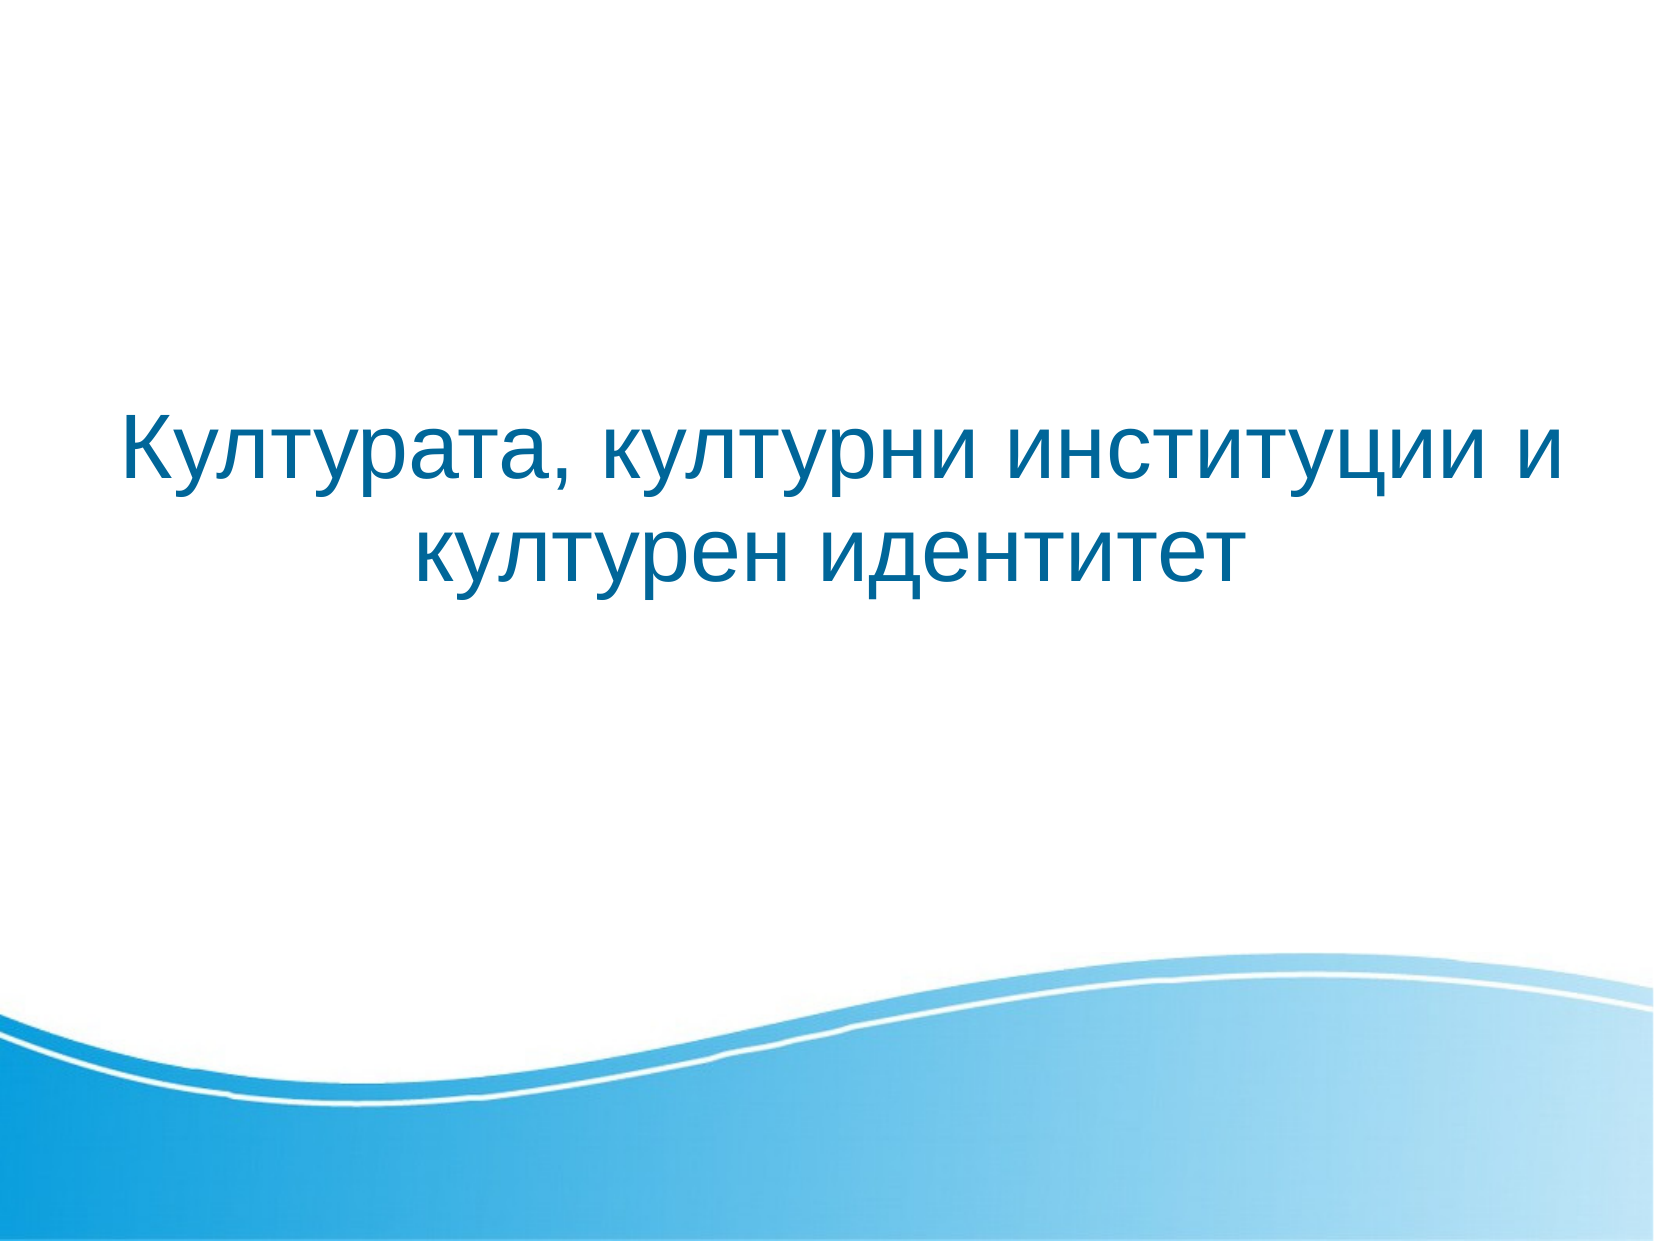

# Културата, културни институции и културен идентитет